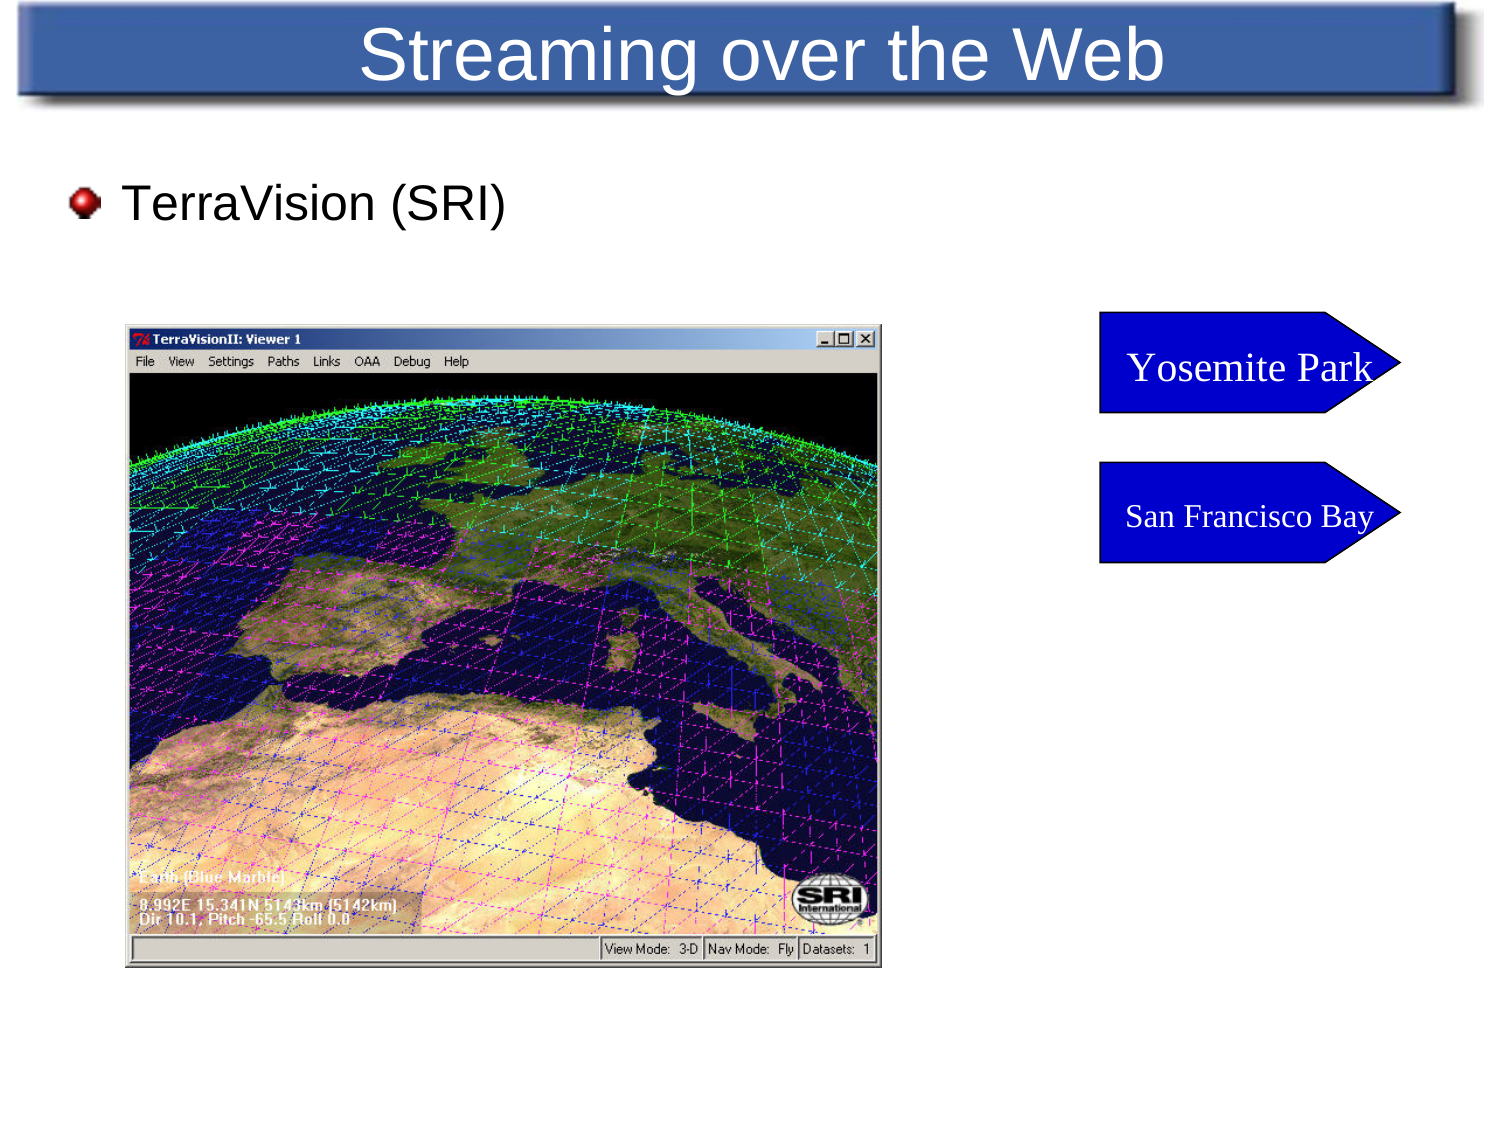

# Streaming over the Web
TerraVision (SRI)
Yosemite Park
San Francisco Bay